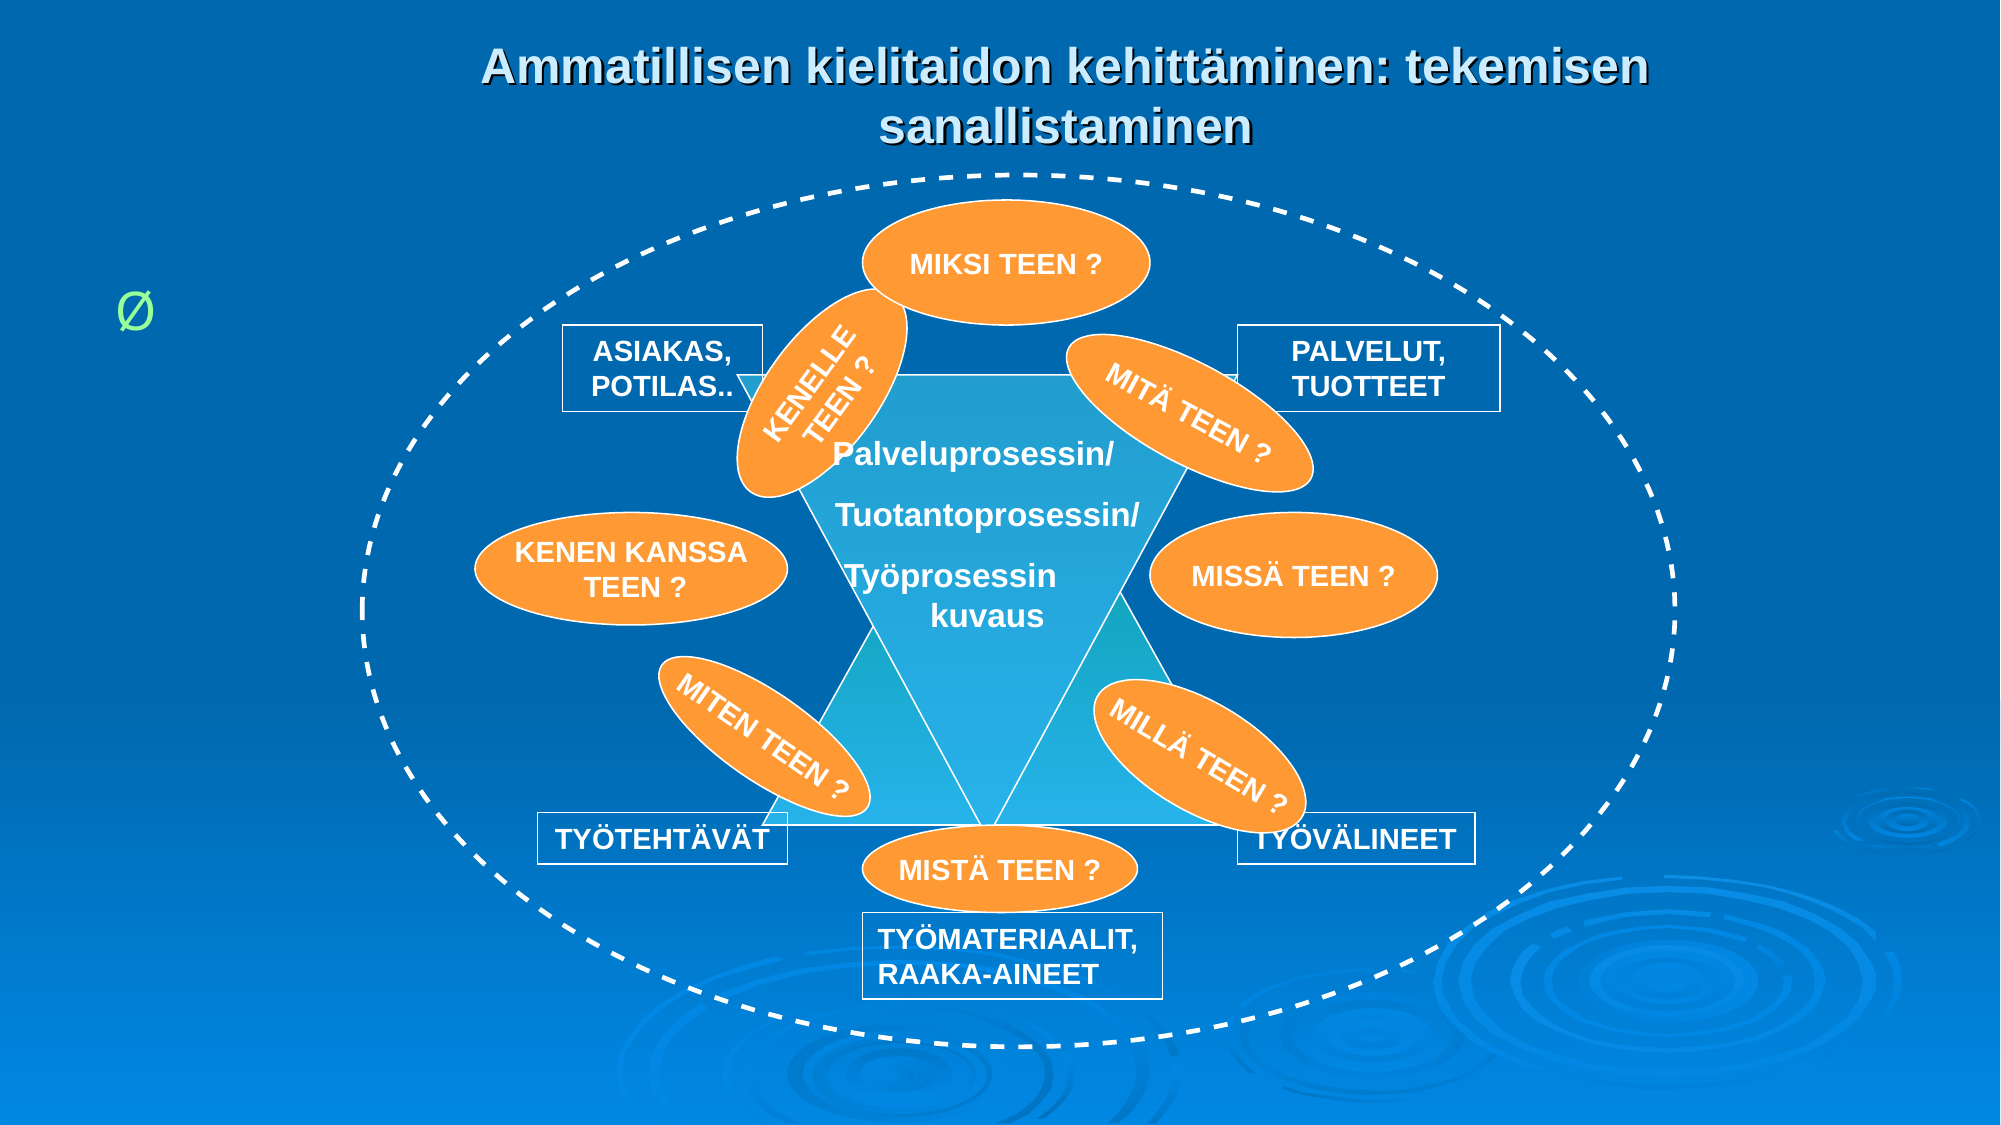

# Ammatillisen kielitaidon kehittäminen: tekemisen sanallistaminen
MIKSI TEEN ?
ASIAKAS, POTILAS..
PALVELUT, TUOTTEET
KENELLE
 TEEN ?
MITÄ TEEN ?
Palveluprosessin/
Tuotantoprosessin/
Työprosessin kuvaus
KENEN KANSSA
 TEEN ?
MISSÄ TEEN ?
MITEN TEEN ?
MILLÄ TEEN ?
TYÖTEHTÄVÄT
TYÖVÄLINEET
MISTÄ TEEN ?
TYÖMATERIAALIT, RAAKA-AINEET